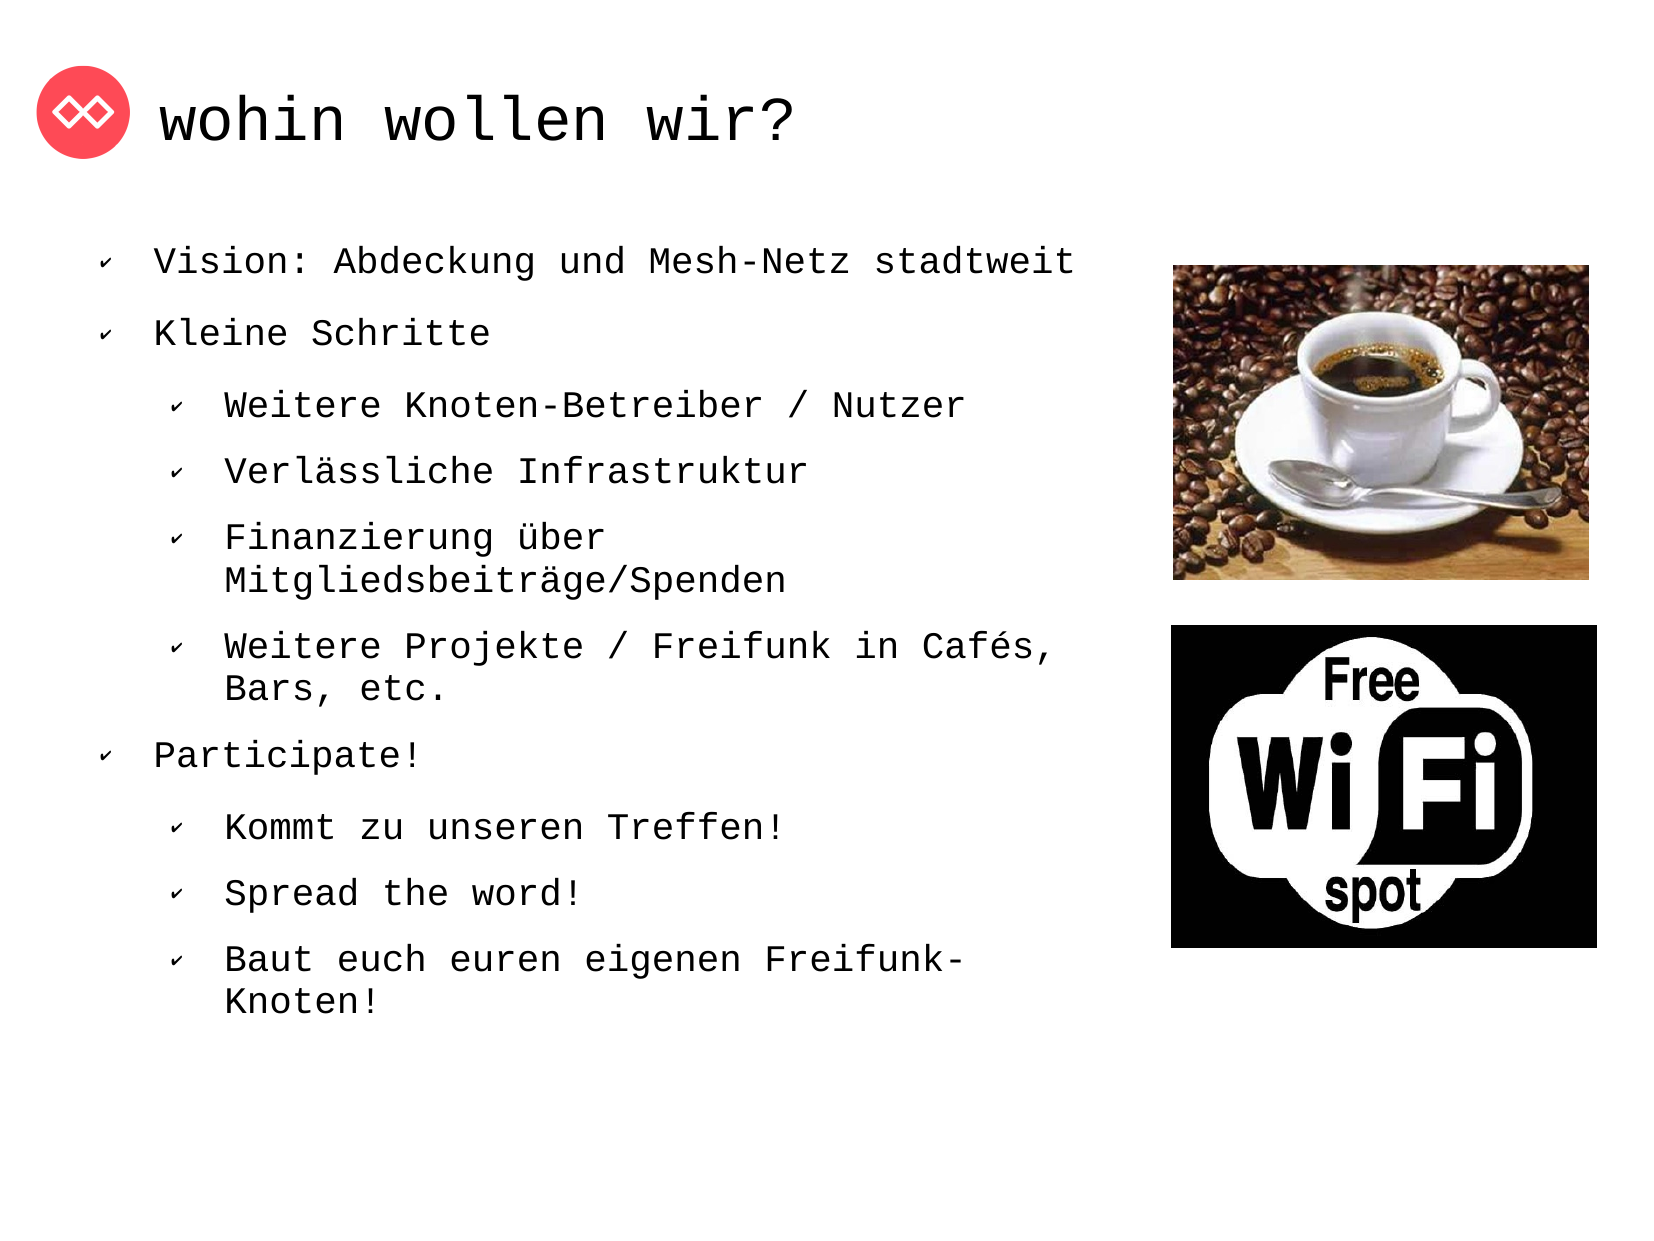

# wohin wollen wir?
Vision: Abdeckung und Mesh-Netz stadtweit
Kleine Schritte
Weitere Knoten-Betreiber / Nutzer
Verlässliche Infrastruktur
Finanzierung über Mitgliedsbeiträge/Spenden
Weitere Projekte / Freifunk in Cafés, Bars, etc.
Participate!
Kommt zu unseren Treffen!
Spread the word!
Baut euch euren eigenen Freifunk-Knoten!